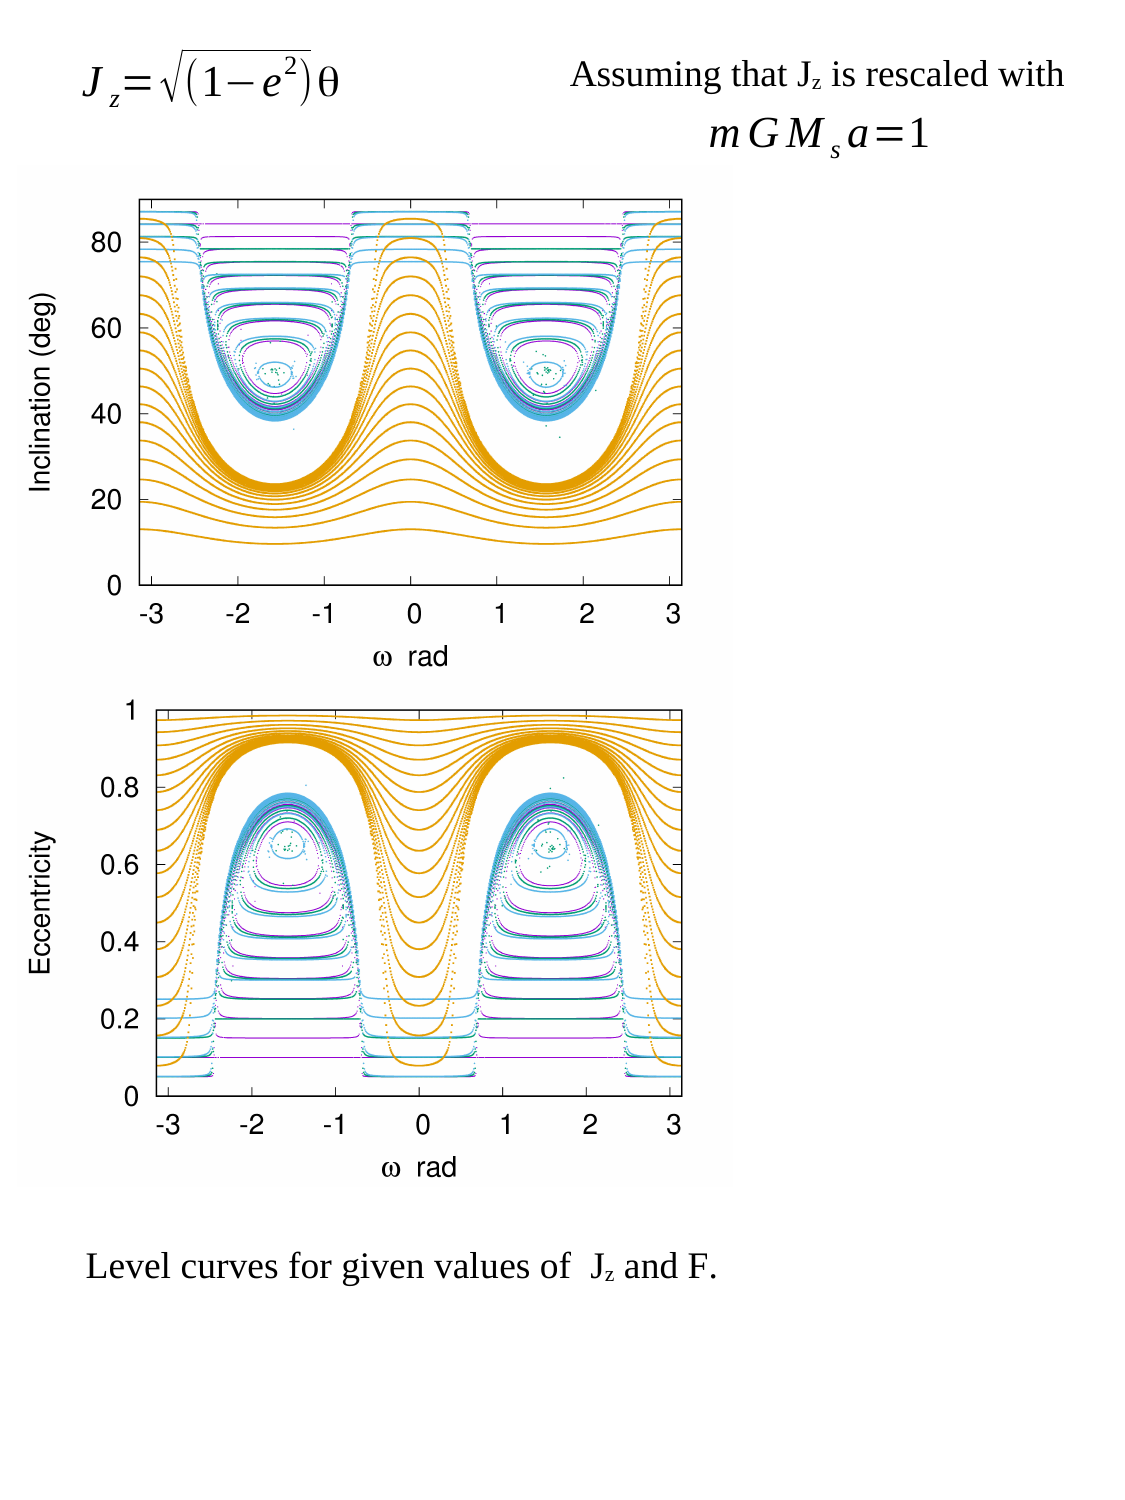

Assuming that Jz is rescaled with
Level curves for given values of Jz and F.